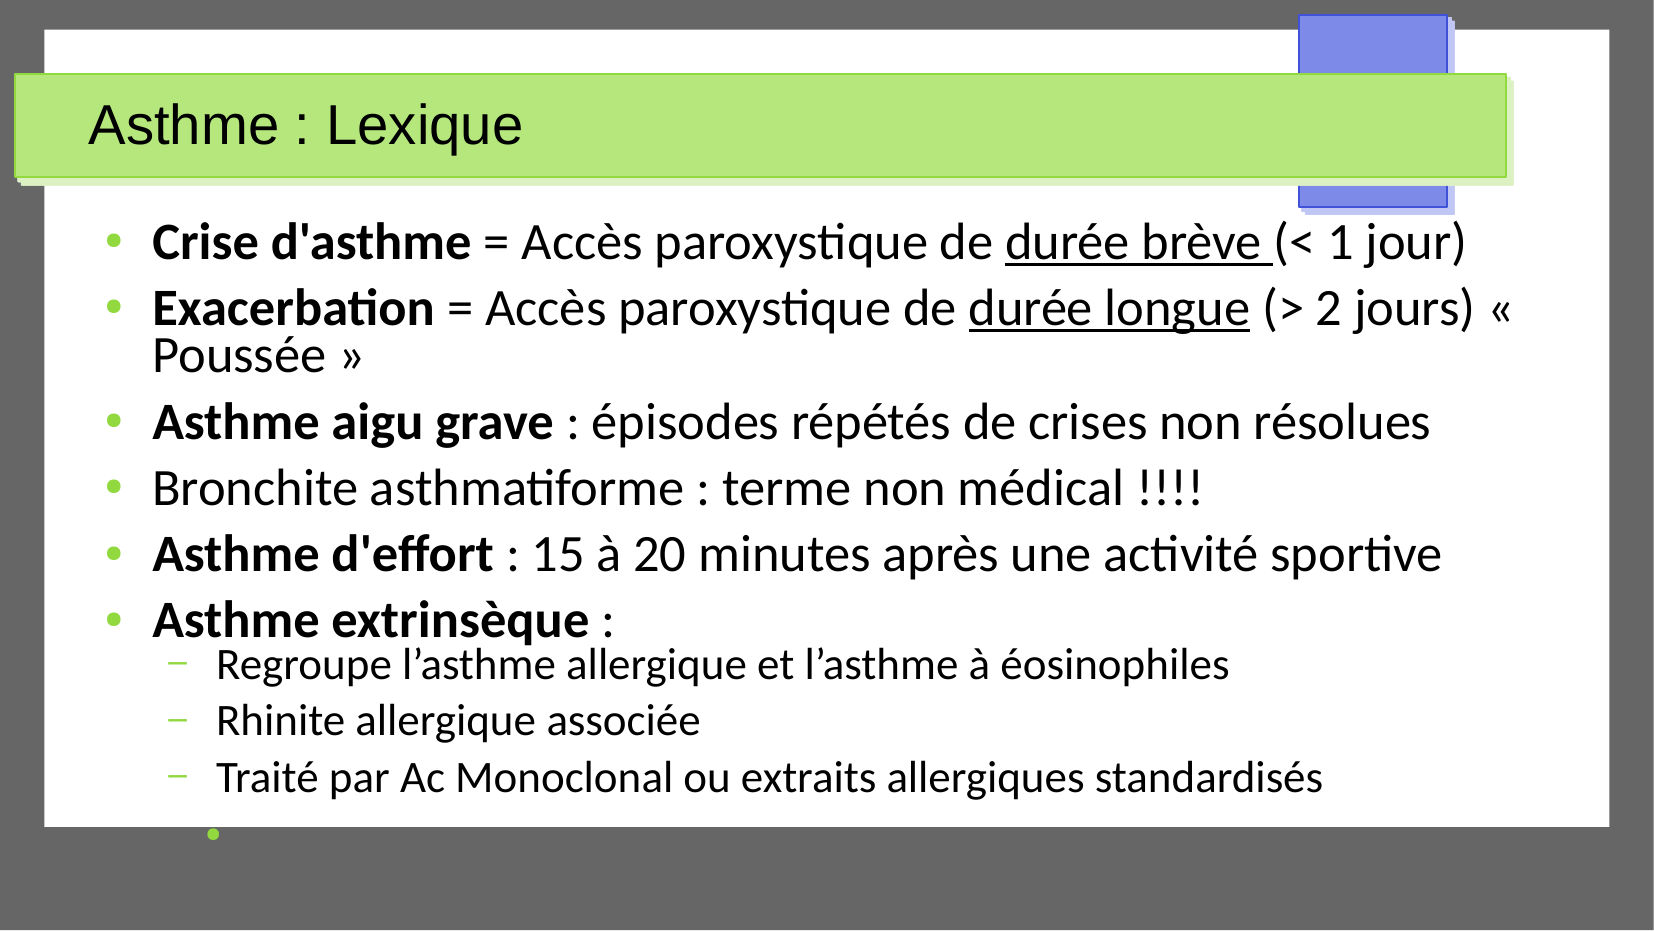

# Asthme : Lexique
Crise d'asthme = Accès paroxystique de durée brève (< 1 jour)
Exacerbation = Accès paroxystique de durée longue (> 2 jours) « Poussée »
Asthme aigu grave : épisodes répétés de crises non résolues
Bronchite asthmatiforme : terme non médical !!!!
Asthme d'effort : 15 à 20 minutes après une activité sportive
Asthme extrinsèque :
Regroupe l’asthme allergique et l’asthme à éosinophiles
Rhinite allergique associée
Traité par Ac Monoclonal ou extraits allergiques standardisés